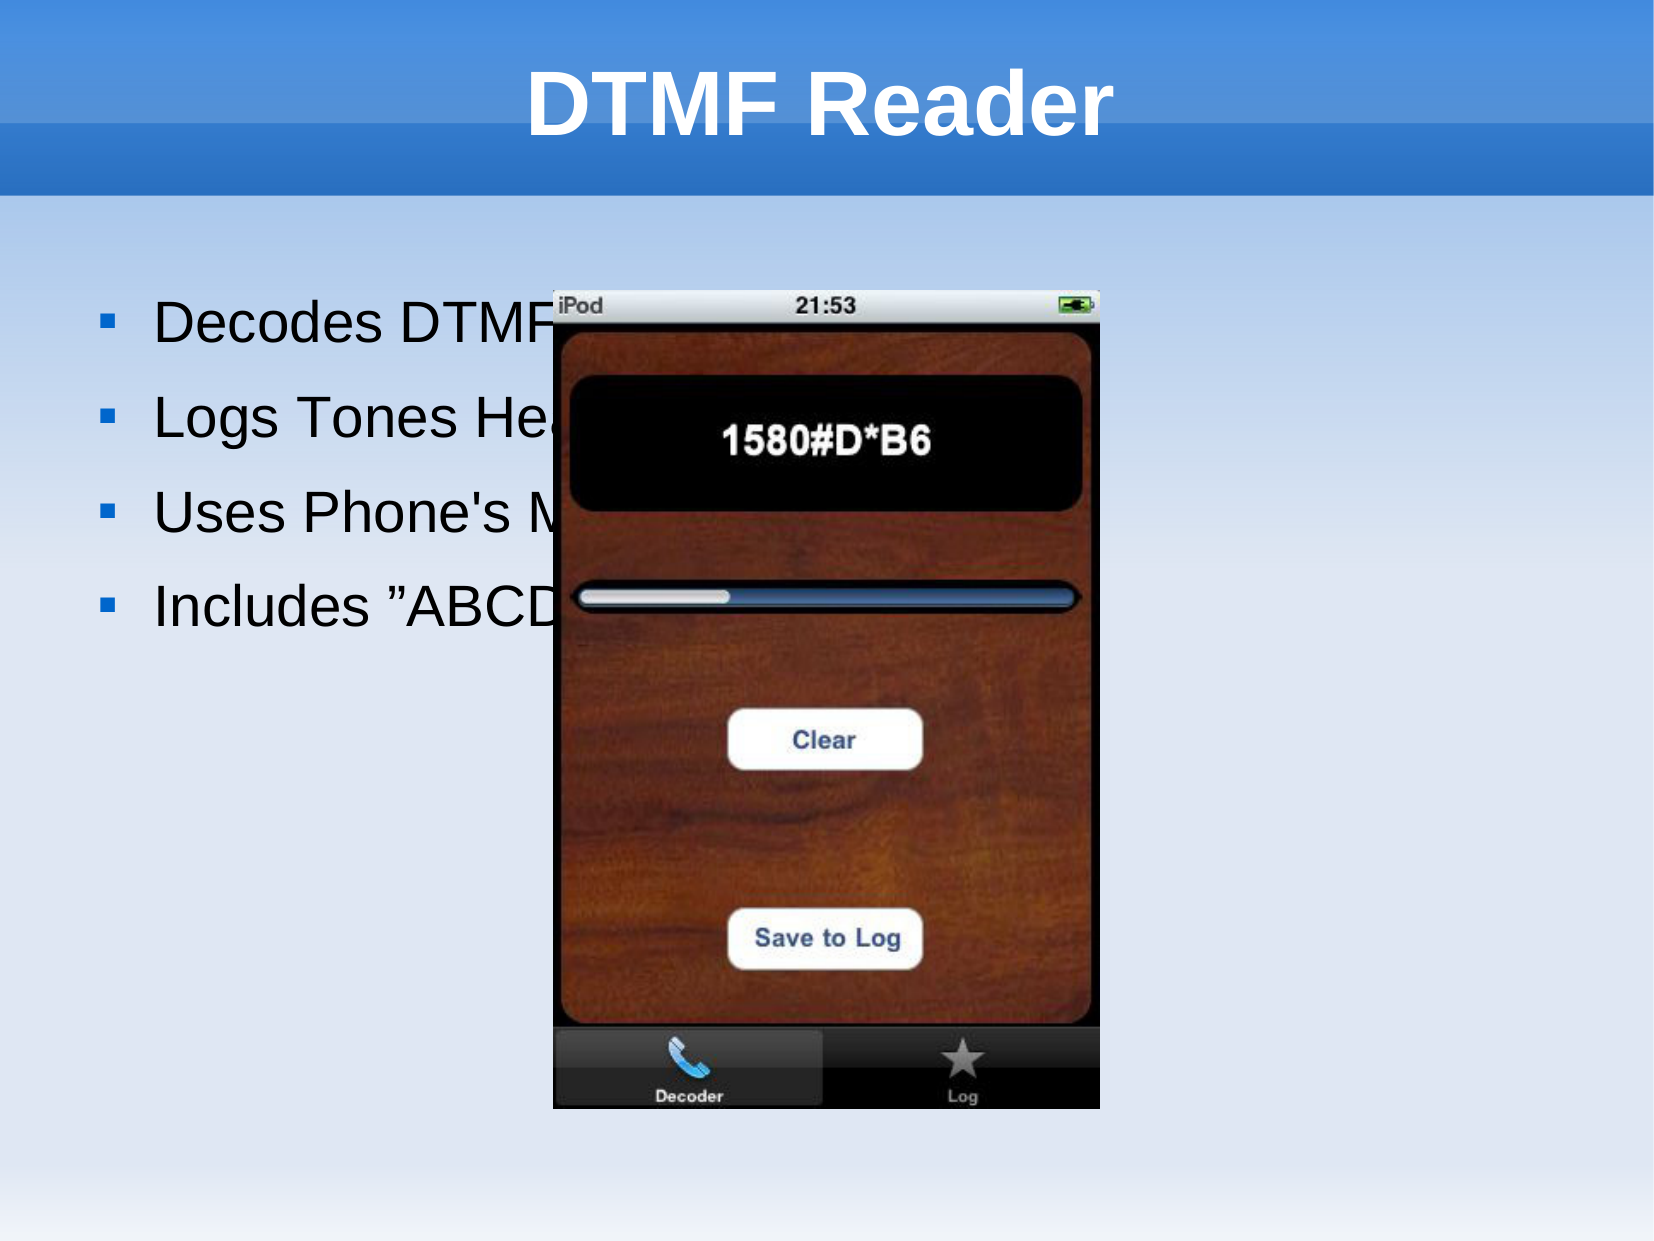

# DTMF Reader
Decodes DTMF Tones
Logs Tones Heard
Uses Phone's Mic
Includes ”ABCD” keys